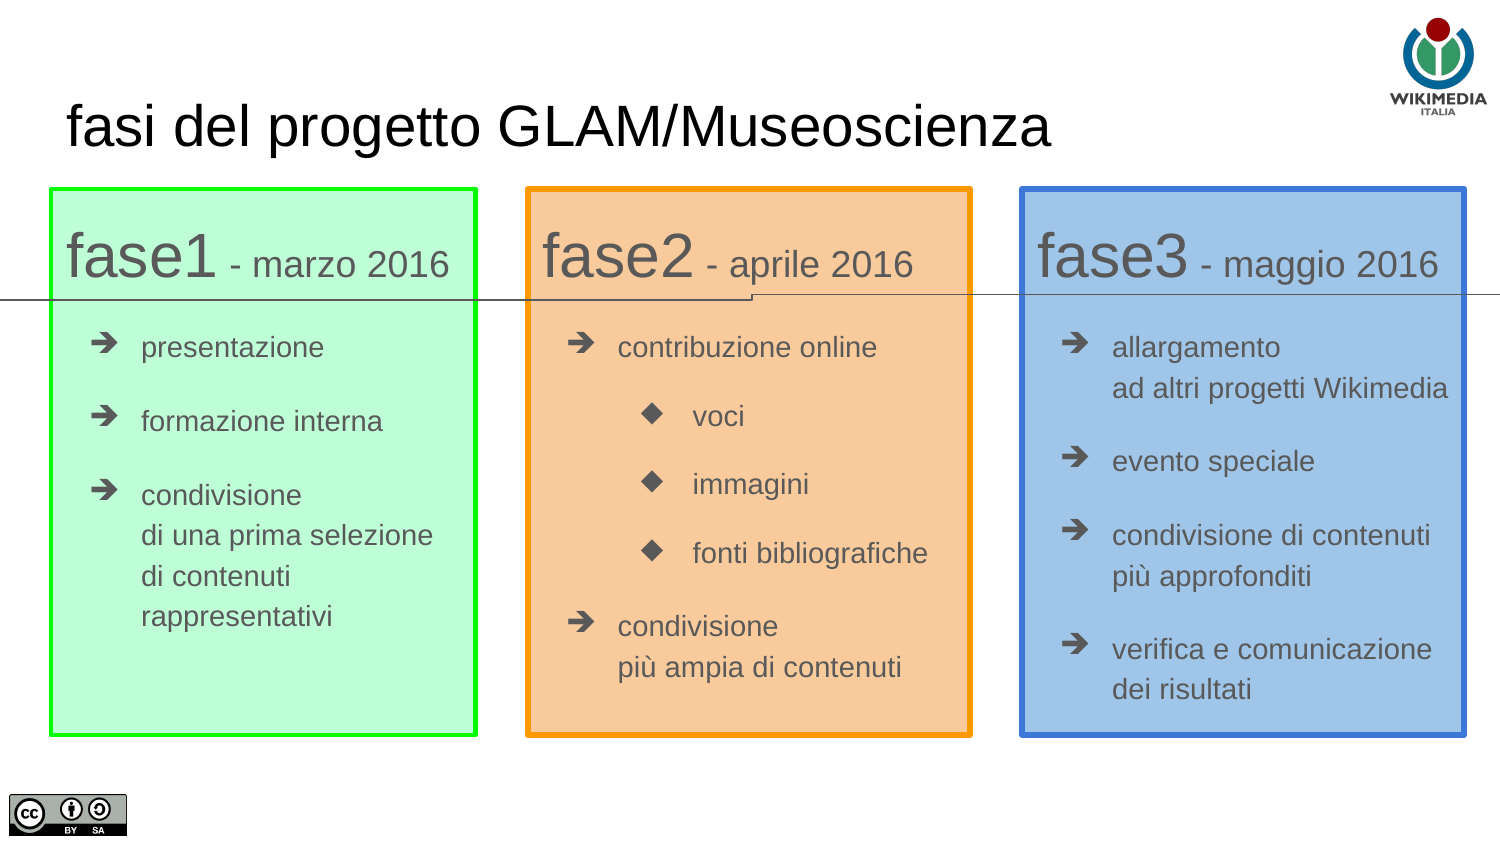

fasi del progetto GLAM/Museoscienza
# fase1 - marzo 2016
presentazione
formazione interna
condivisione
di una prima selezione di contenuti rappresentativi
fase2 - aprile 2016
contribuzione online
voci
immagini
fonti bibliografiche
condivisione
più ampia di contenuti
fase3 - maggio 2016
allargamento
ad altri progetti Wikimedia
evento speciale
condivisione di contenuti più approfonditi
verifica e comunicazione dei risultati